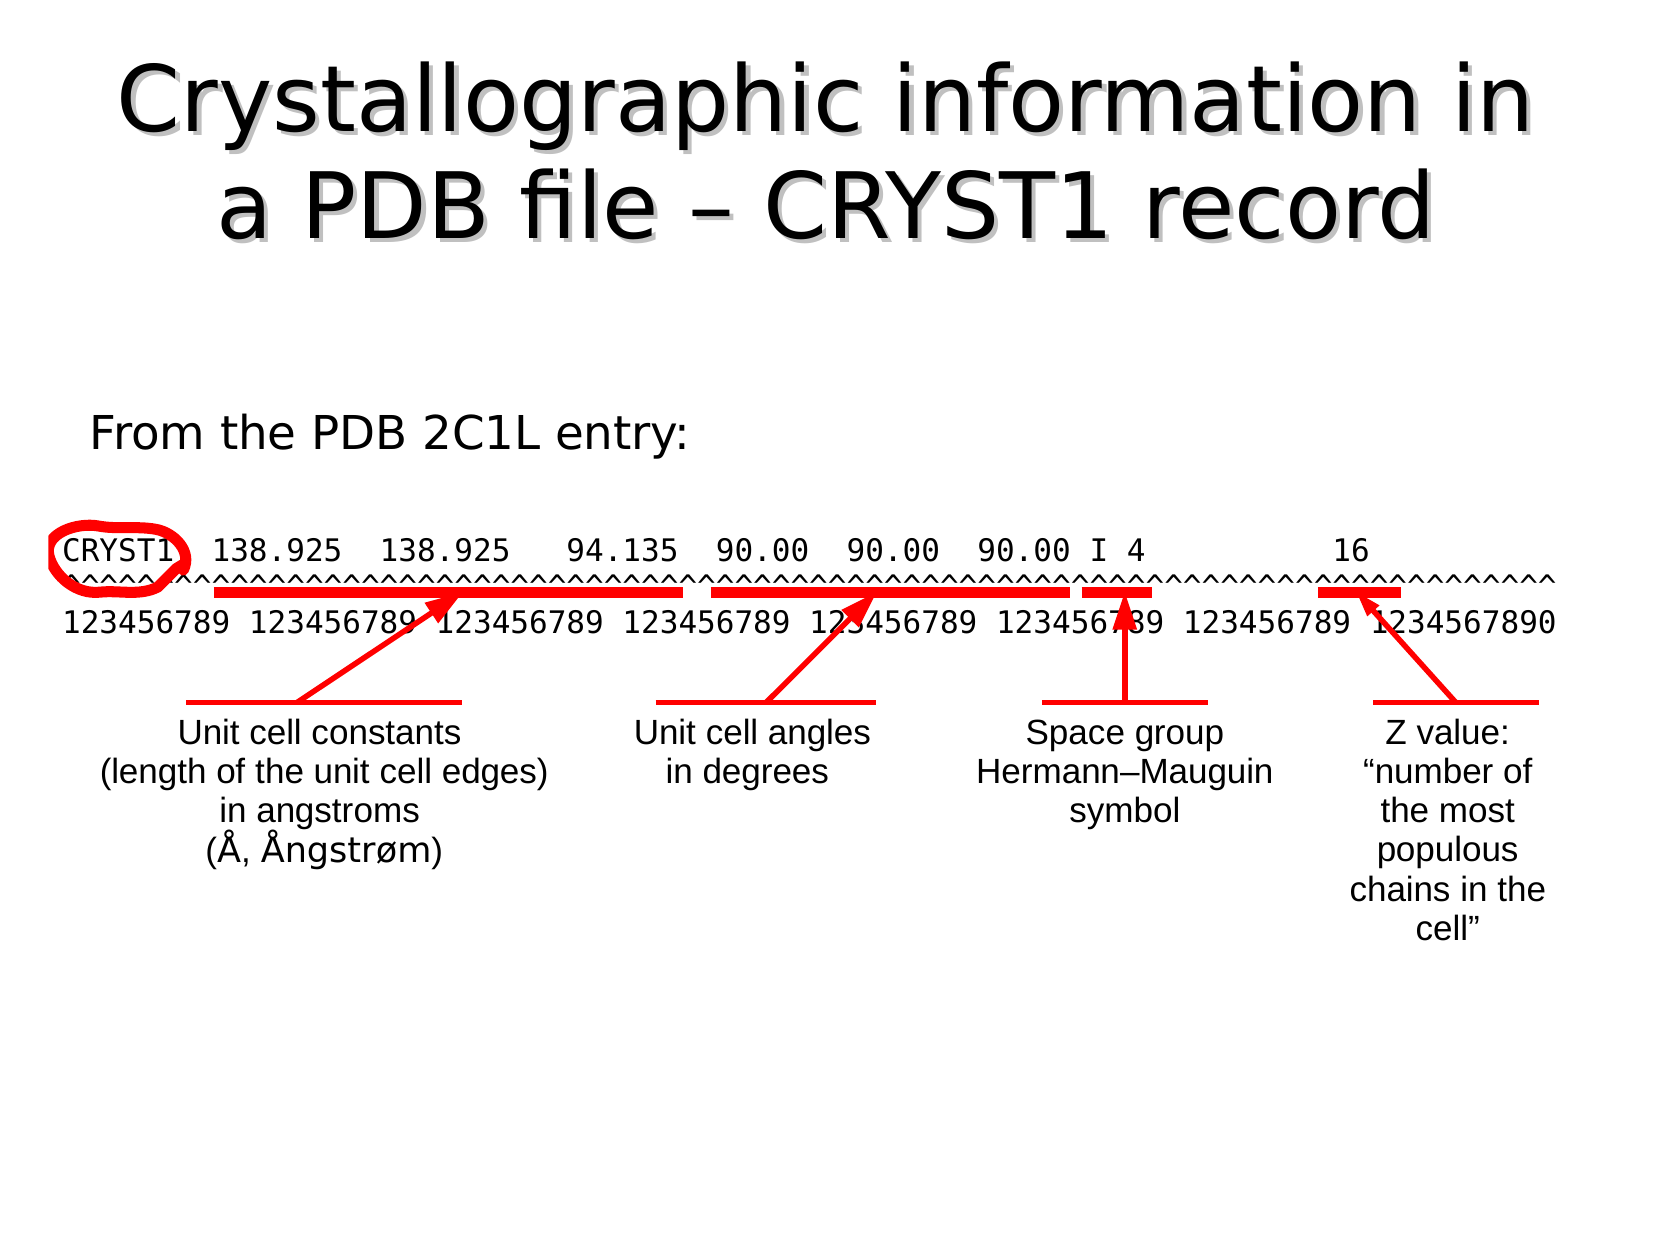

# Crystallographic information in a PDB file – CRYST1 record